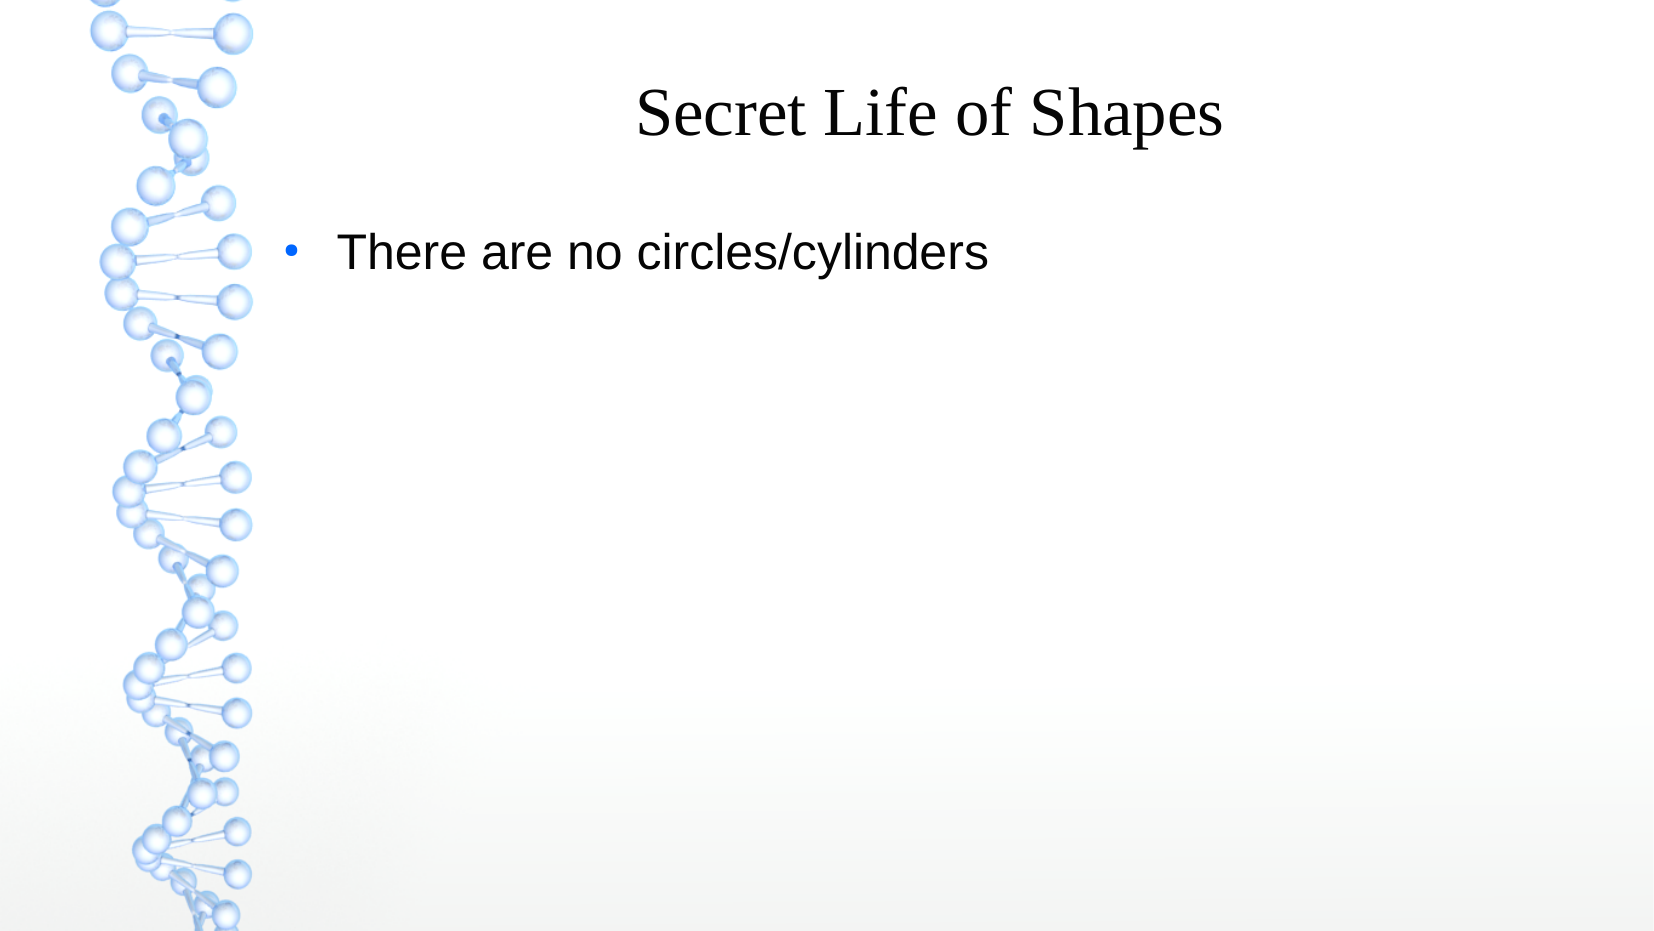

# Secret Life of Shapes
There are no circles/cylinders